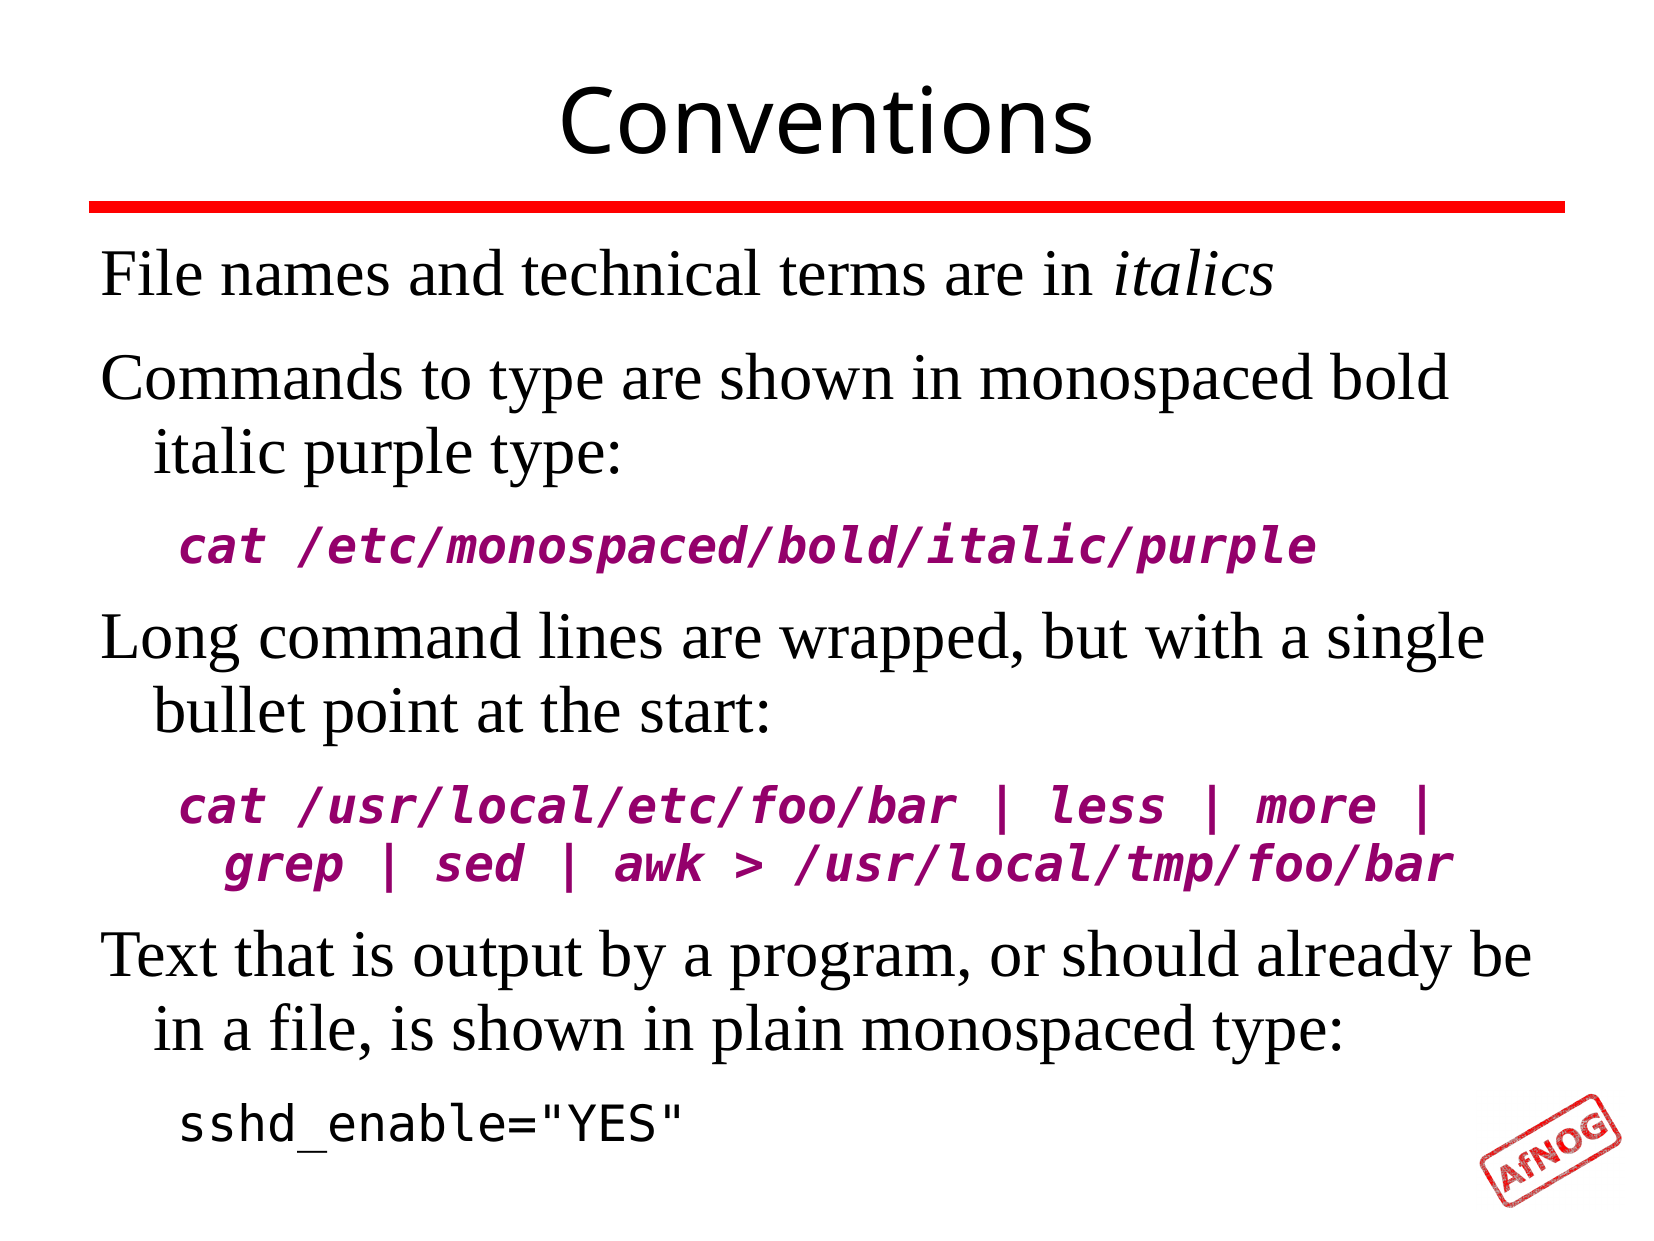

# Conventions
File names and technical terms are in italics
Commands to type are shown in monospaced bold italic purple type:
cat /etc/monospaced/bold/italic/purple
Long command lines are wrapped, but with a single bullet point at the start:
cat /usr/local/etc/foo/bar | less | more | grep | sed | awk > /usr/local/tmp/foo/bar
Text that is output by a program, or should already be in a file, is shown in plain monospaced type:
sshd_enable="YES"